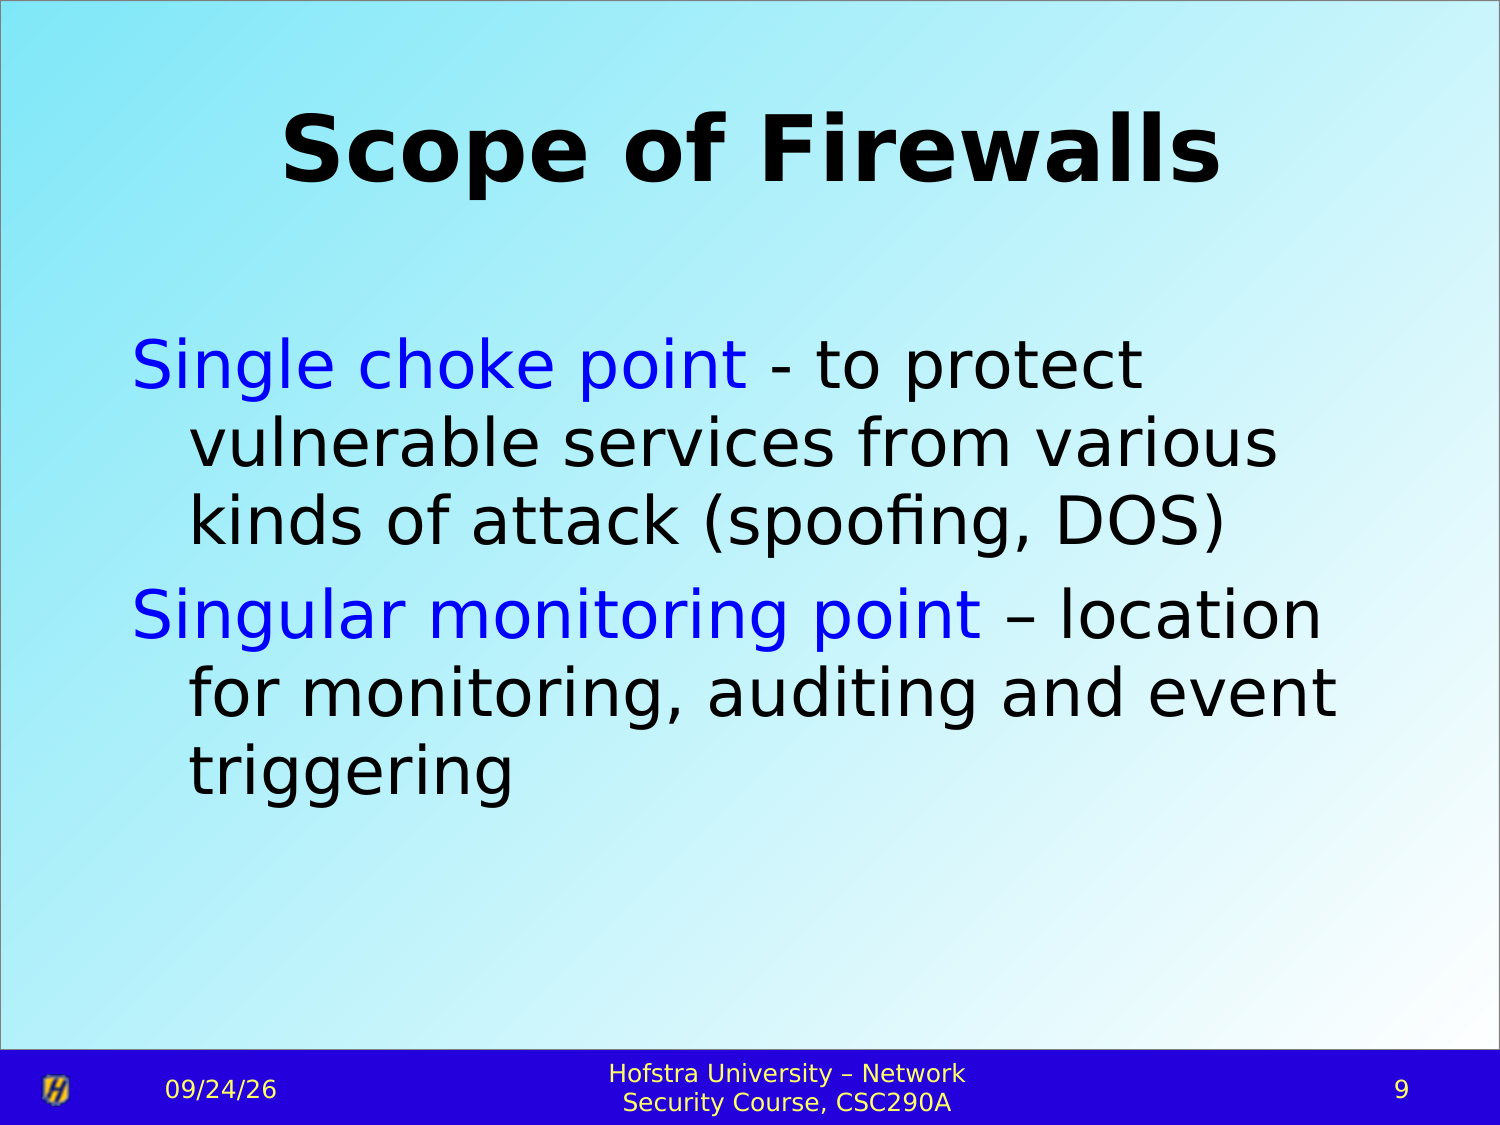

# Scope of Firewalls
Single choke point - to protect vulnerable services from various kinds of attack (spoofing, DOS)
Singular monitoring point – location for monitoring, auditing and event triggering
9